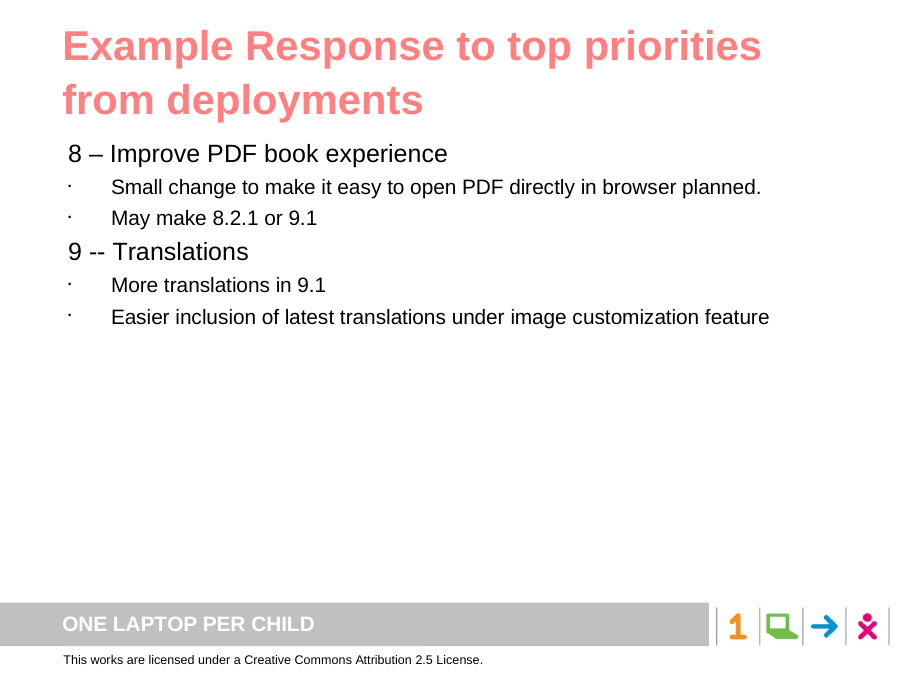

Example Response to top priorities from deployments
8 – Improve PDF book experience
Small change to make it easy to open PDF directly in browser planned.
May make 8.2.1 or 9.1
9 -- Translations
More translations in 9.1
Easier inclusion of latest translations under image customization feature